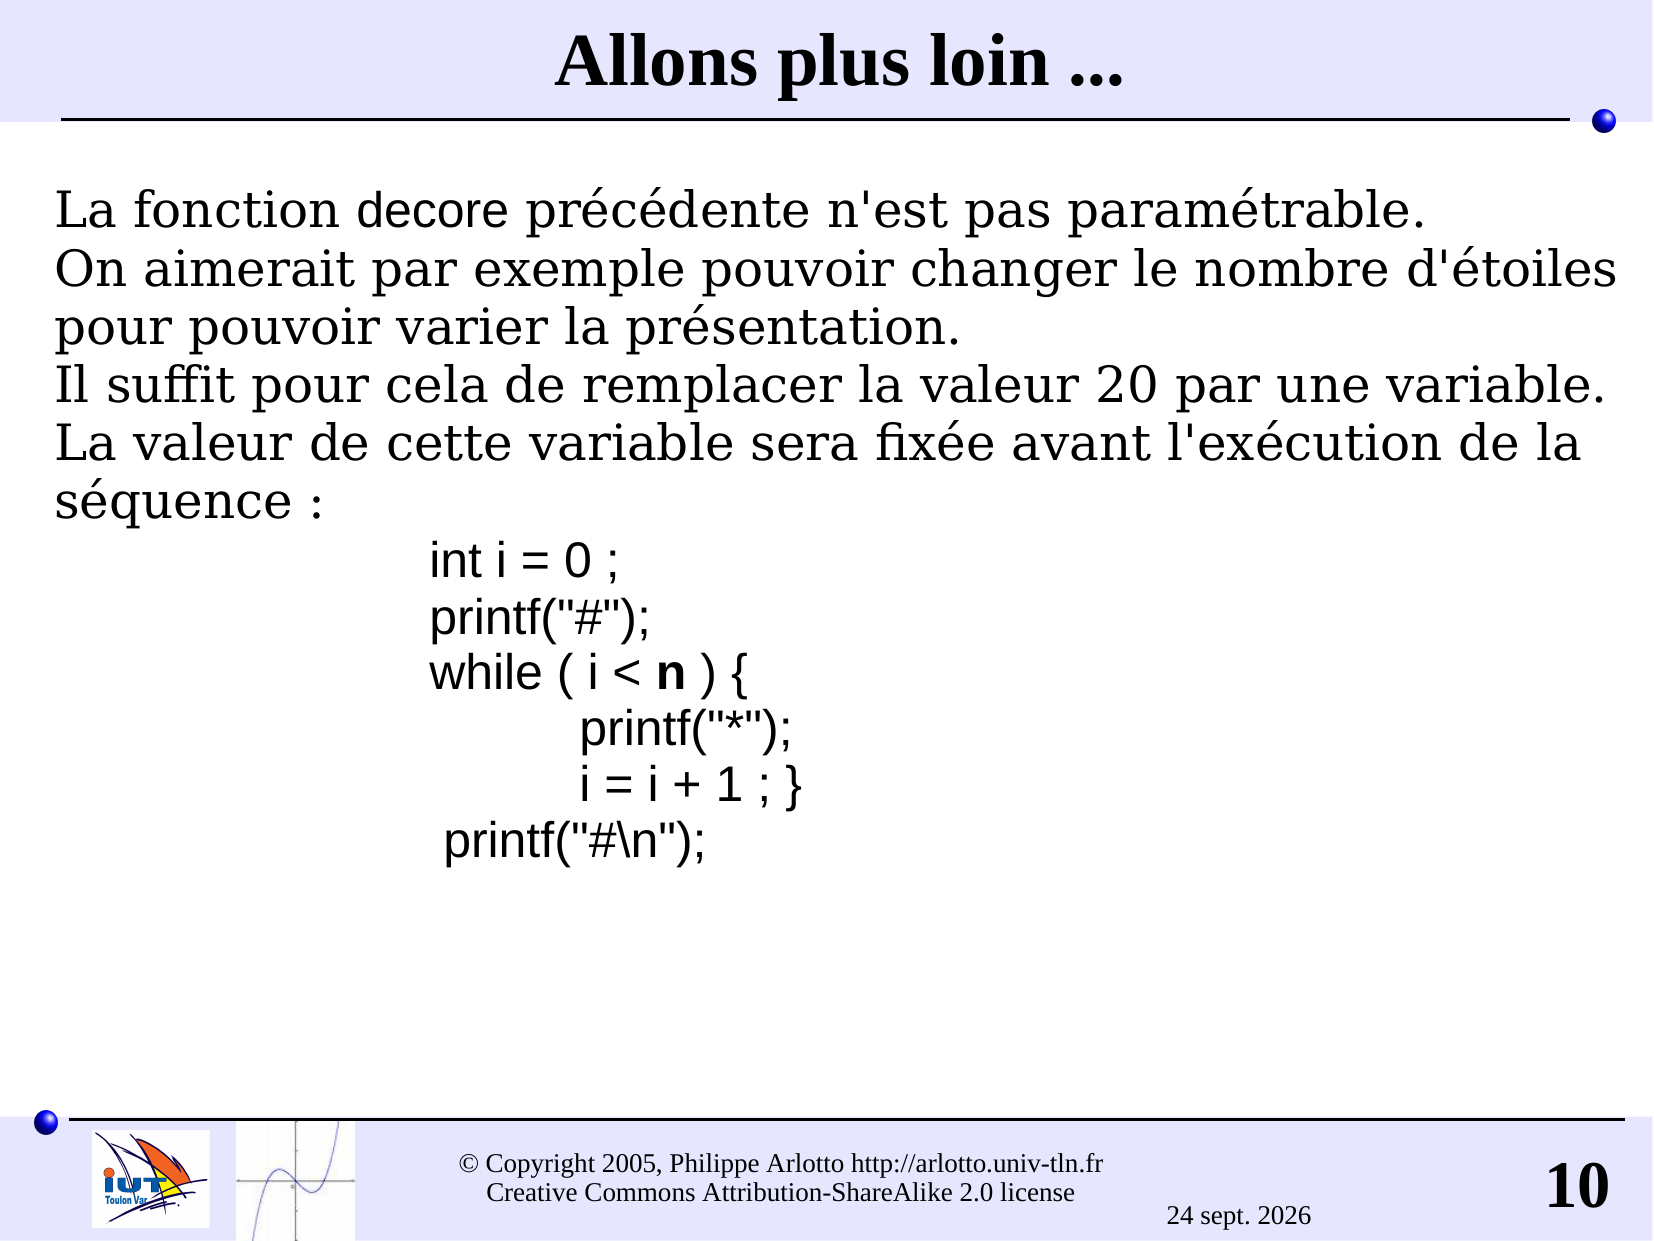

# Allons plus loin ...
La fonction decore précédente n'est pas paramétrable.
On aimerait par exemple pouvoir changer le nombre d'étoiles
pour pouvoir varier la présentation.
Il suffit pour cela de remplacer la valeur 20 par une variable.
La valeur de cette variable sera fixée avant l'exécution de la
séquence :
 					int i = 0 ;
 					printf("#");
 					while ( i < n ) {
 						printf("*");
 						i = i + 1 ; }
 					 printf("#\n");